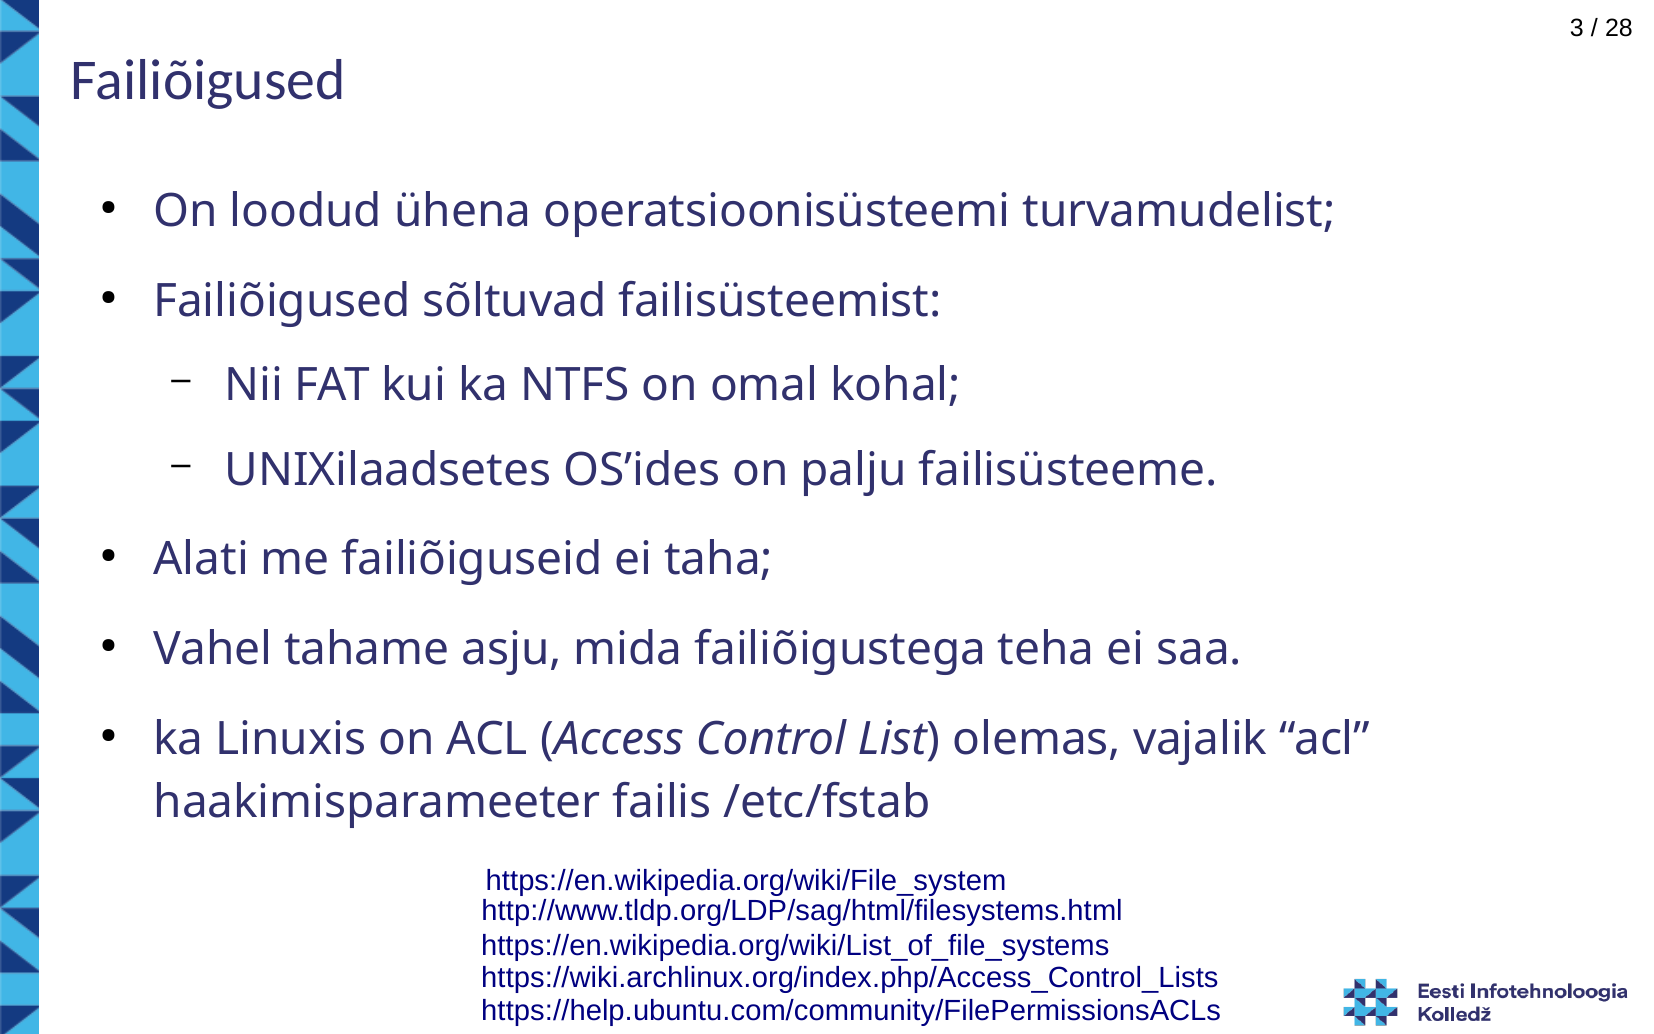

# Failiõigused
On loodud ühena operatsioonisüsteemi turvamudelist;
Failiõigused sõltuvad failisüsteemist:
Nii FAT kui ka NTFS on omal kohal;
UNIXilaadsetes OS’ides on palju failisüsteeme.
Alati me failiõiguseid ei taha;
Vahel tahame asju, mida failiõigustega teha ei saa.
ka Linuxis on ACL (Access Control List) olemas, vajalik “acl” haakimisparameeter failis /etc/fstab
https://en.wikipedia.org/wiki/File_system
http://www.tldp.org/LDP/sag/html/filesystems.html
https://en.wikipedia.org/wiki/List_of_file_systems
https://wiki.archlinux.org/index.php/Access_Control_Lists
https://help.ubuntu.com/community/FilePermissionsACLs